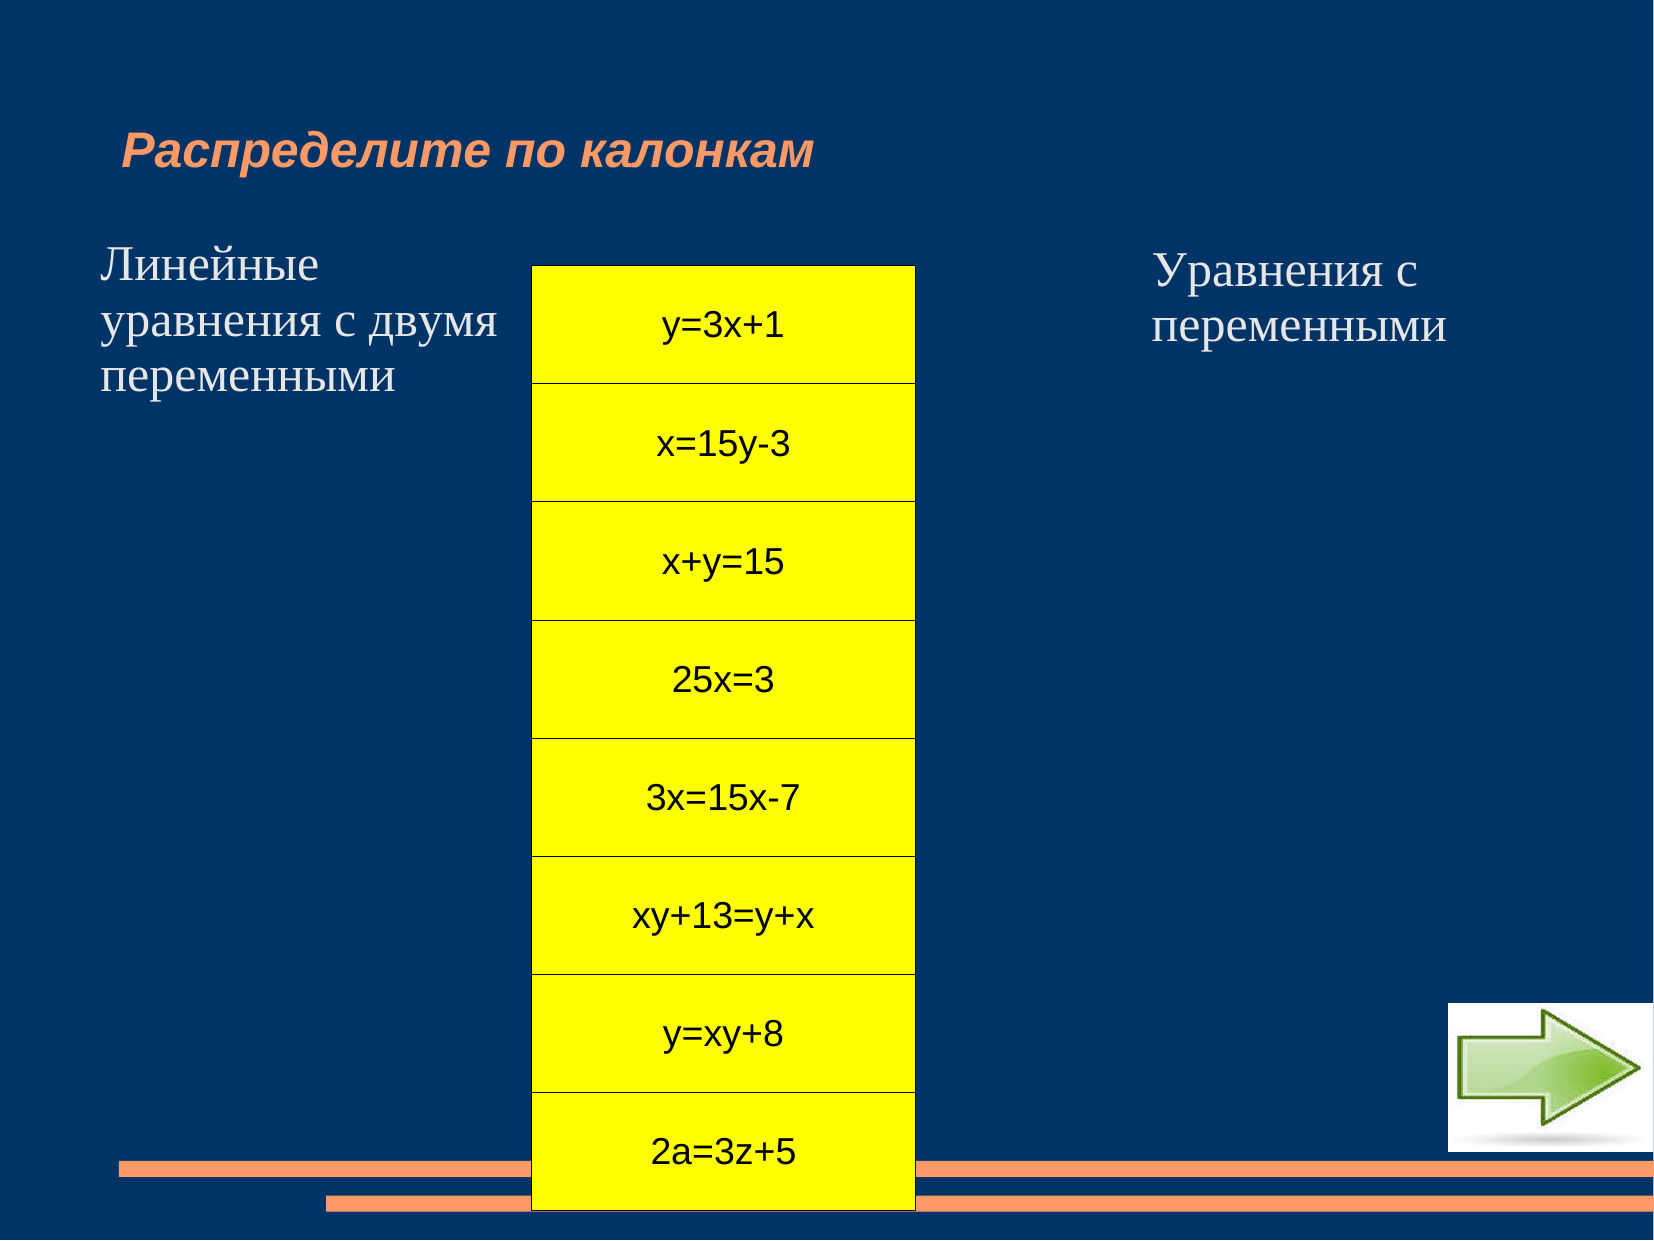

# Распределите по калонкам
Линейные уравнения с двумя переменными
Уравнения с переменными
y=3x+1
x=15y-3
x+y=15
25x=3
3x=15x-7
xy+13=y+x
y=xy+8
2a=3z+5